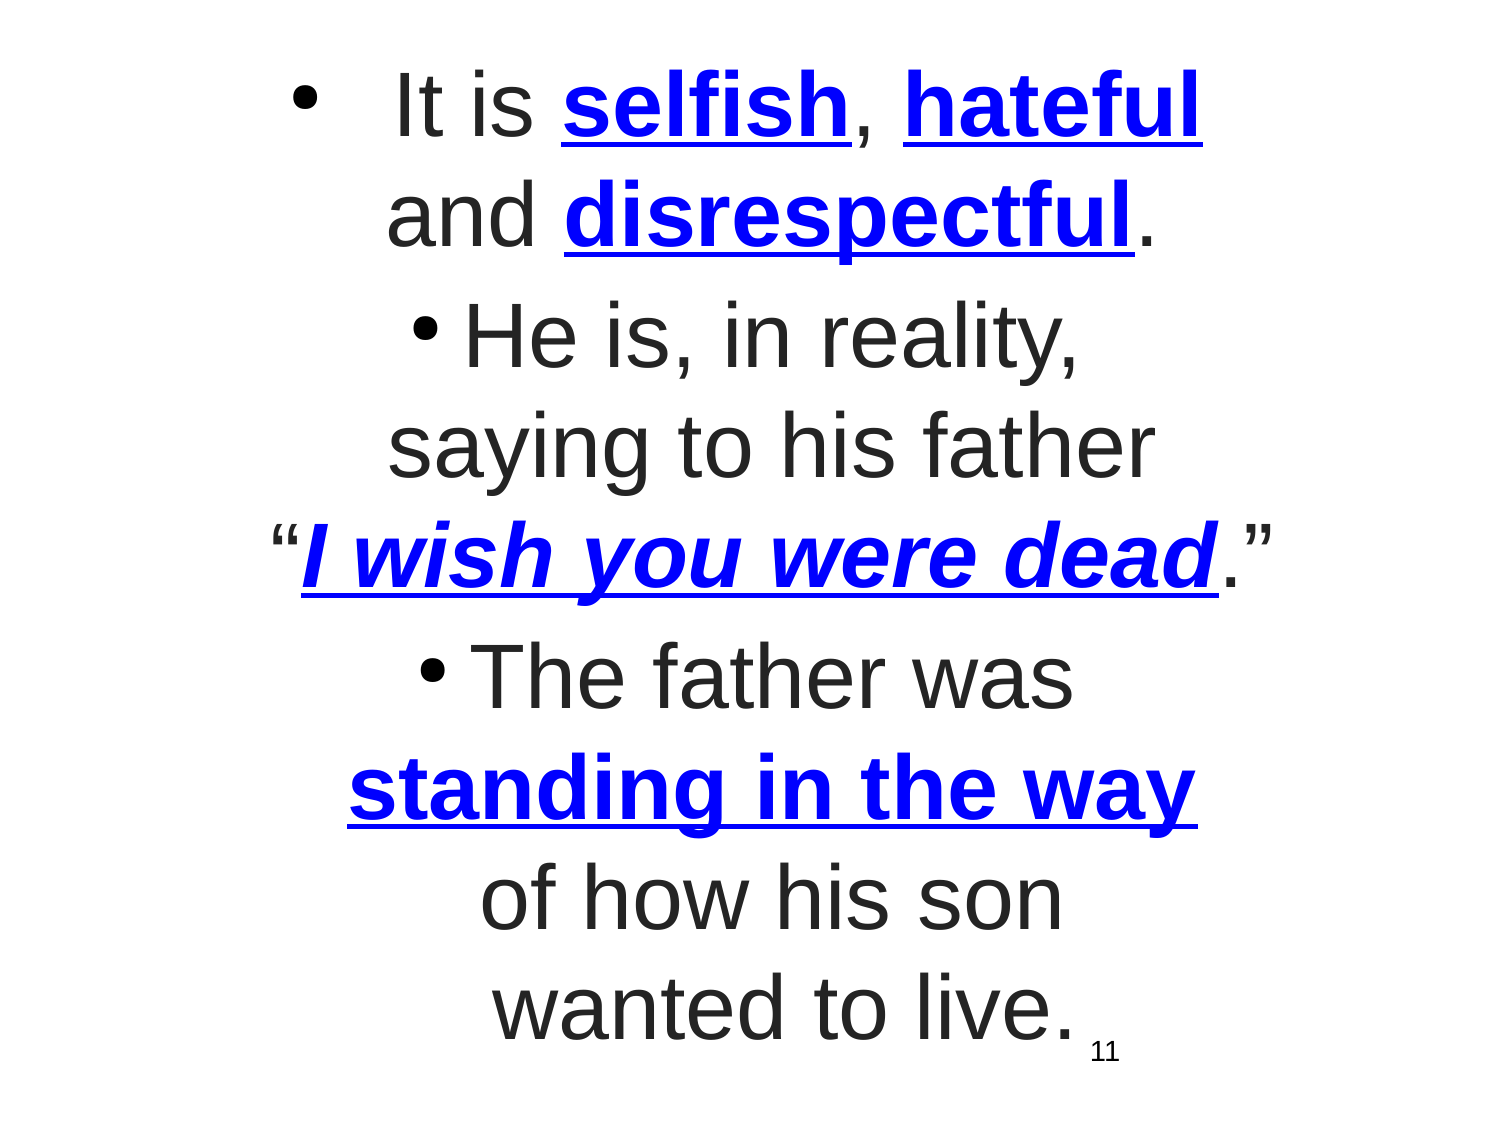

# It is selfish, hateful and disrespectful.
He is, in reality,
saying to his father
“I wish you were dead.”
The father was
standing in the way
of how his son
wanted to live.
11